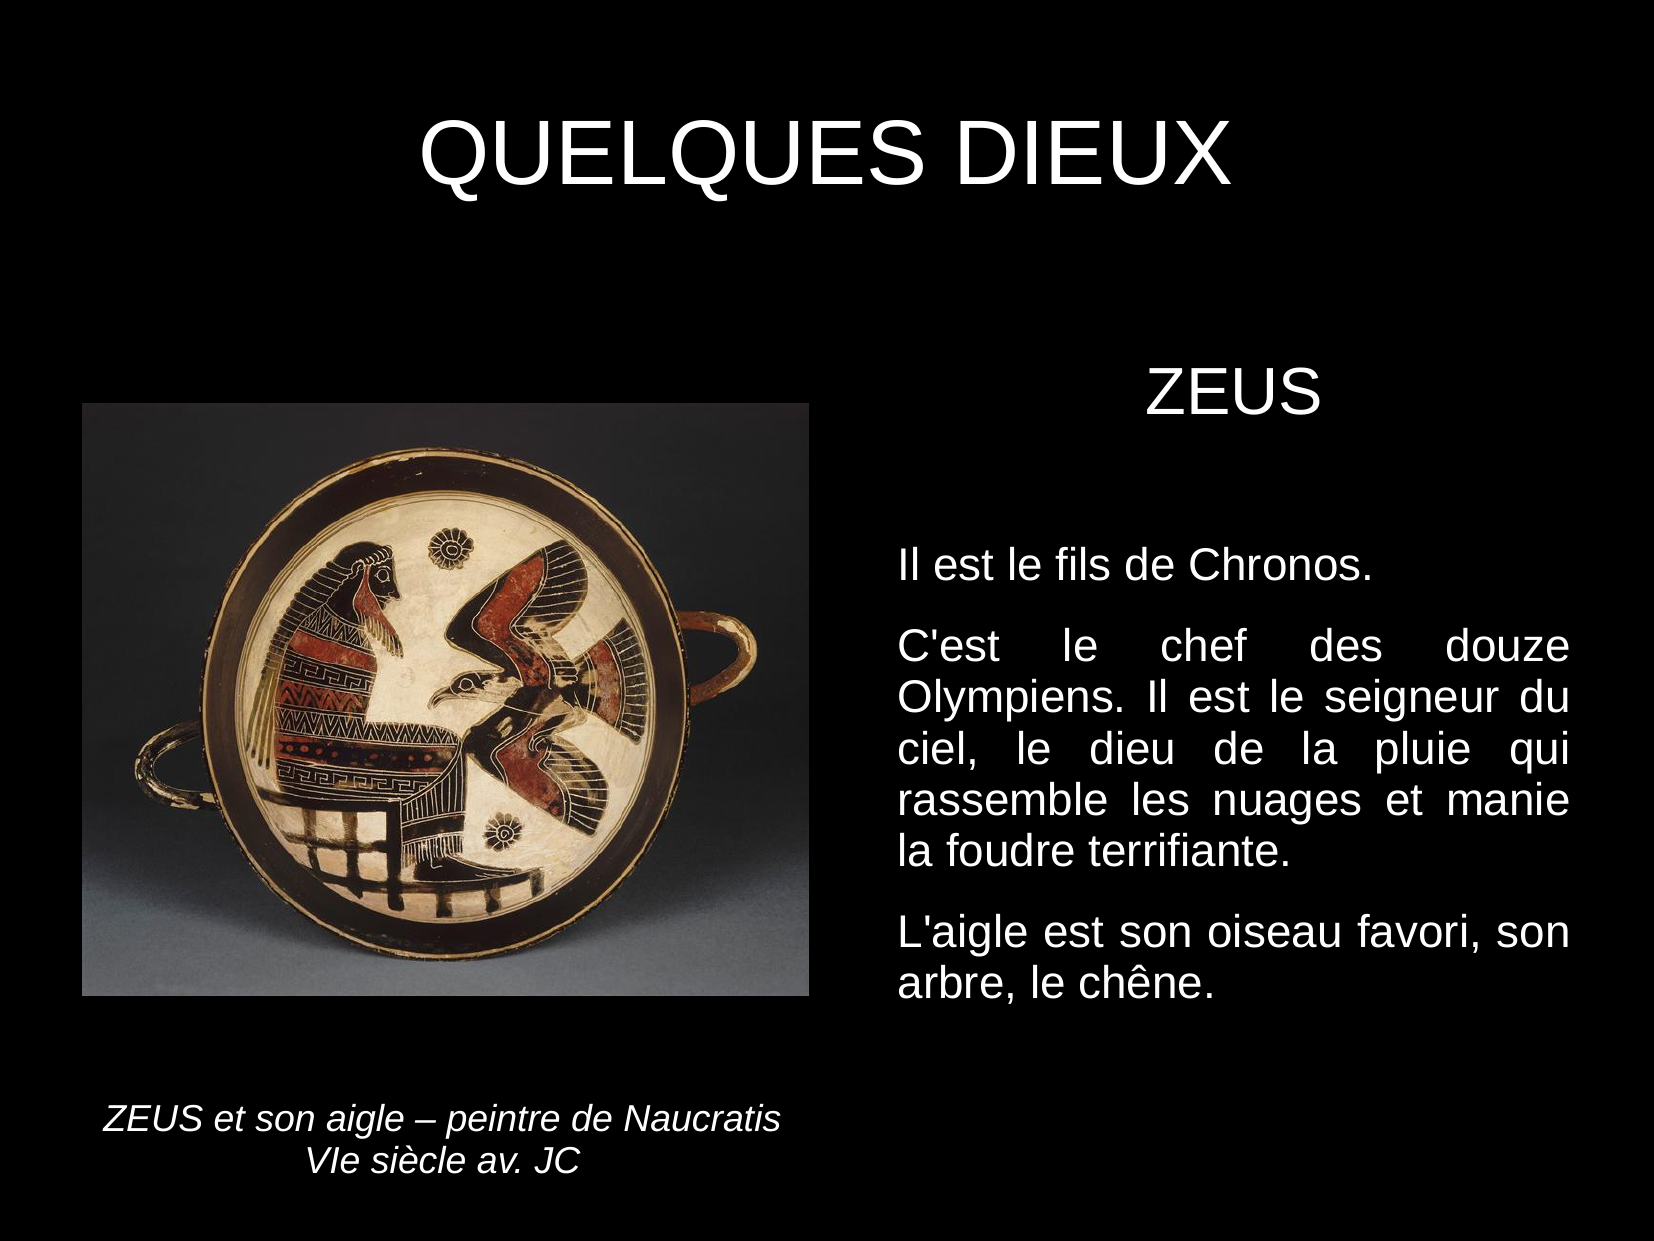

# QUELQUES DIEUX
ZEUS
Il est le fils de Chronos.
C'est le chef des douze Olympiens. Il est le seigneur du ciel, le dieu de la pluie qui rassemble les nuages et manie la foudre terrifiante.
L'aigle est son oiseau favori, son arbre, le chêne.
ZEUS et son aigle – peintre de Naucratis
VIe siècle av. JC